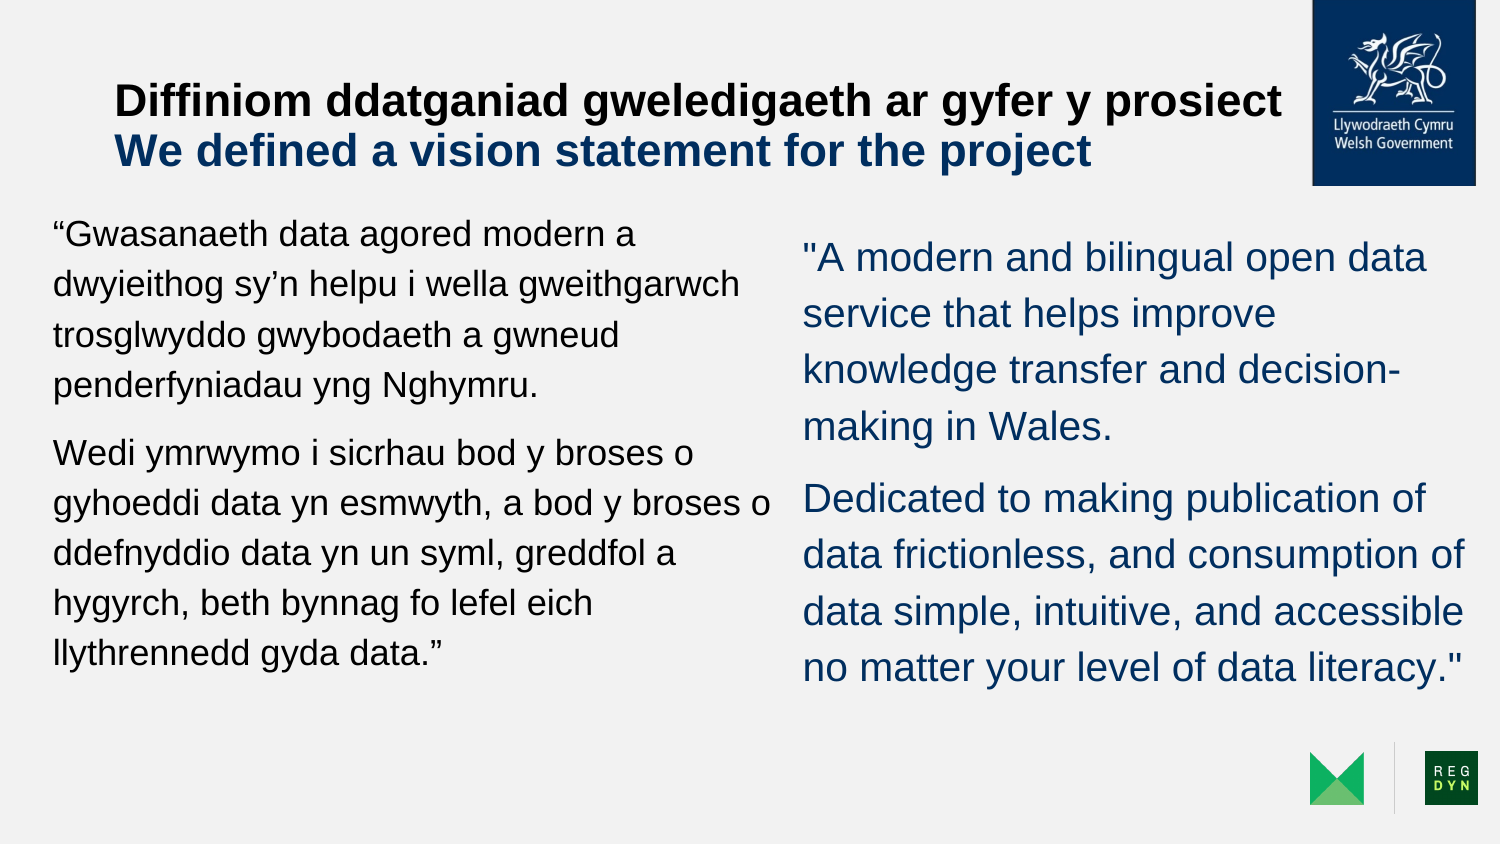

Diffiniom ddatganiad gweledigaeth ar gyfer y prosiect
We defined a vision statement for the project
“Gwasanaeth data agored modern a dwyieithog sy’n helpu i wella gweithgarwch trosglwyddo gwybodaeth a gwneud penderfyniadau yng Nghymru.
Wedi ymrwymo i sicrhau bod y broses o gyhoeddi data yn esmwyth, a bod y broses o ddefnyddio data yn un syml, greddfol a hygyrch, beth bynnag fo lefel eich llythrennedd gyda data.”
# "A modern and bilingual open data service that helps improve knowledge transfer and decision-making in Wales.
Dedicated to making publication of data frictionless, and consumption of data simple, intuitive, and accessible no matter your level of data literacy."